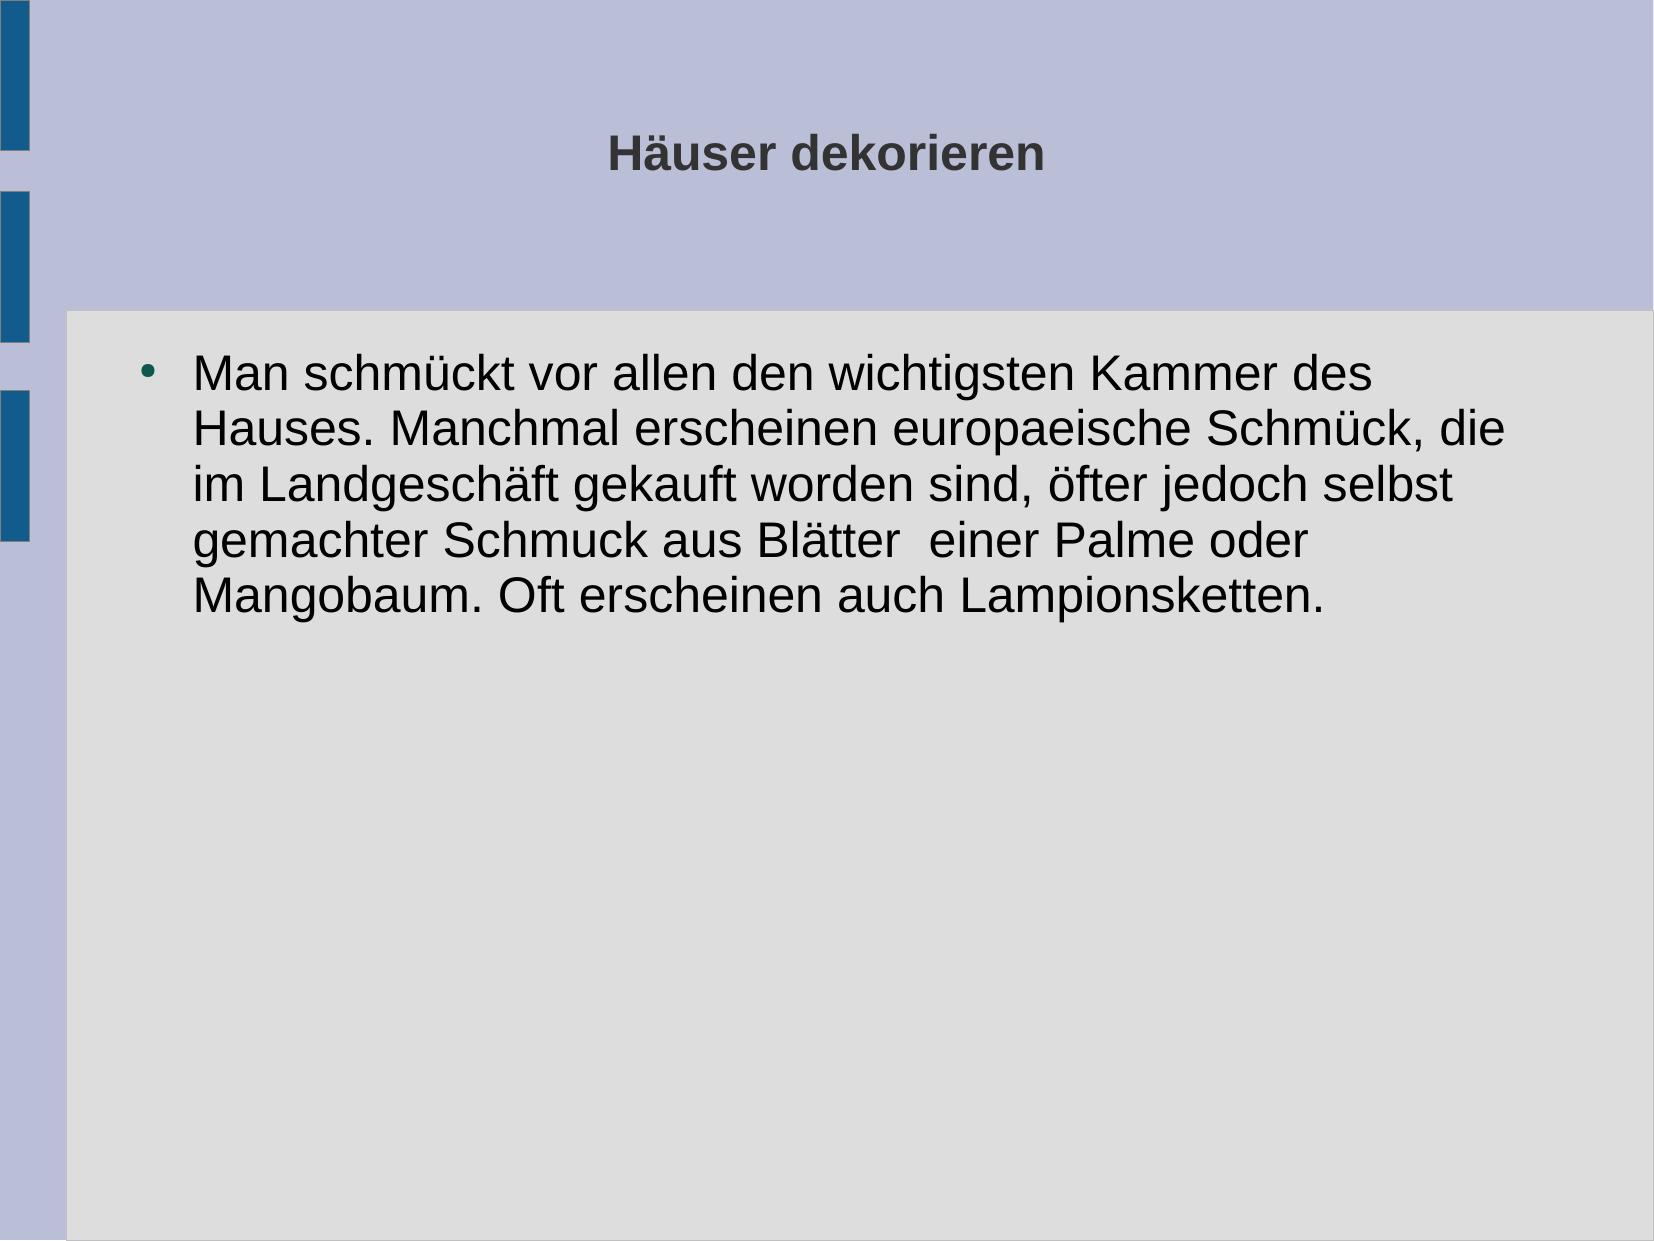

# Häuser dekorieren
Man schmückt vor allen den wichtigsten Kammer des Hauses. Manchmal erscheinen europaeische Schmück, die im Landgeschäft gekauft worden sind, öfter jedoch selbst gemachter Schmuck aus Blätter einer Palme oder Mangobaum. Oft erscheinen auch Lampionsketten.